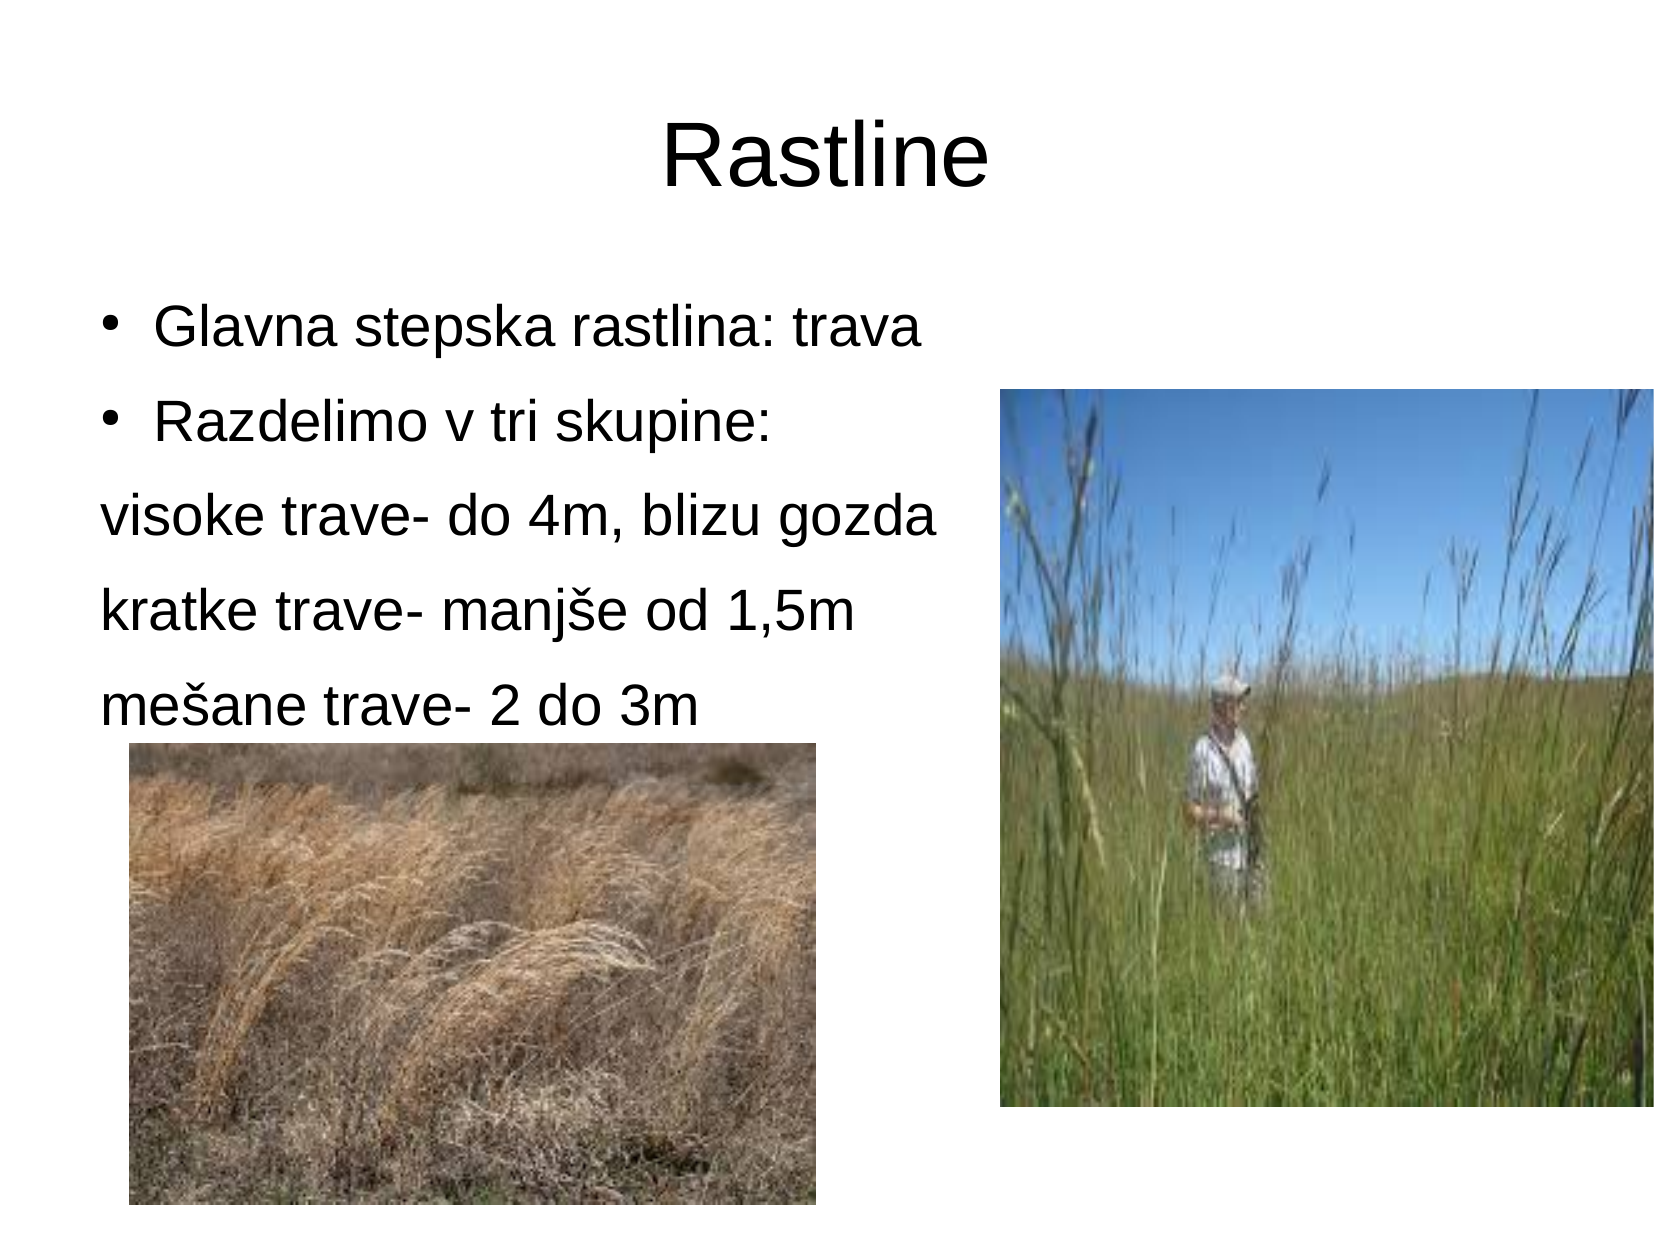

# Rastline
Glavna stepska rastlina: trava
Razdelimo v tri skupine:
visoke trave- do 4m, blizu gozda
kratke trave- manjše od 1,5m
mešane trave- 2 do 3m